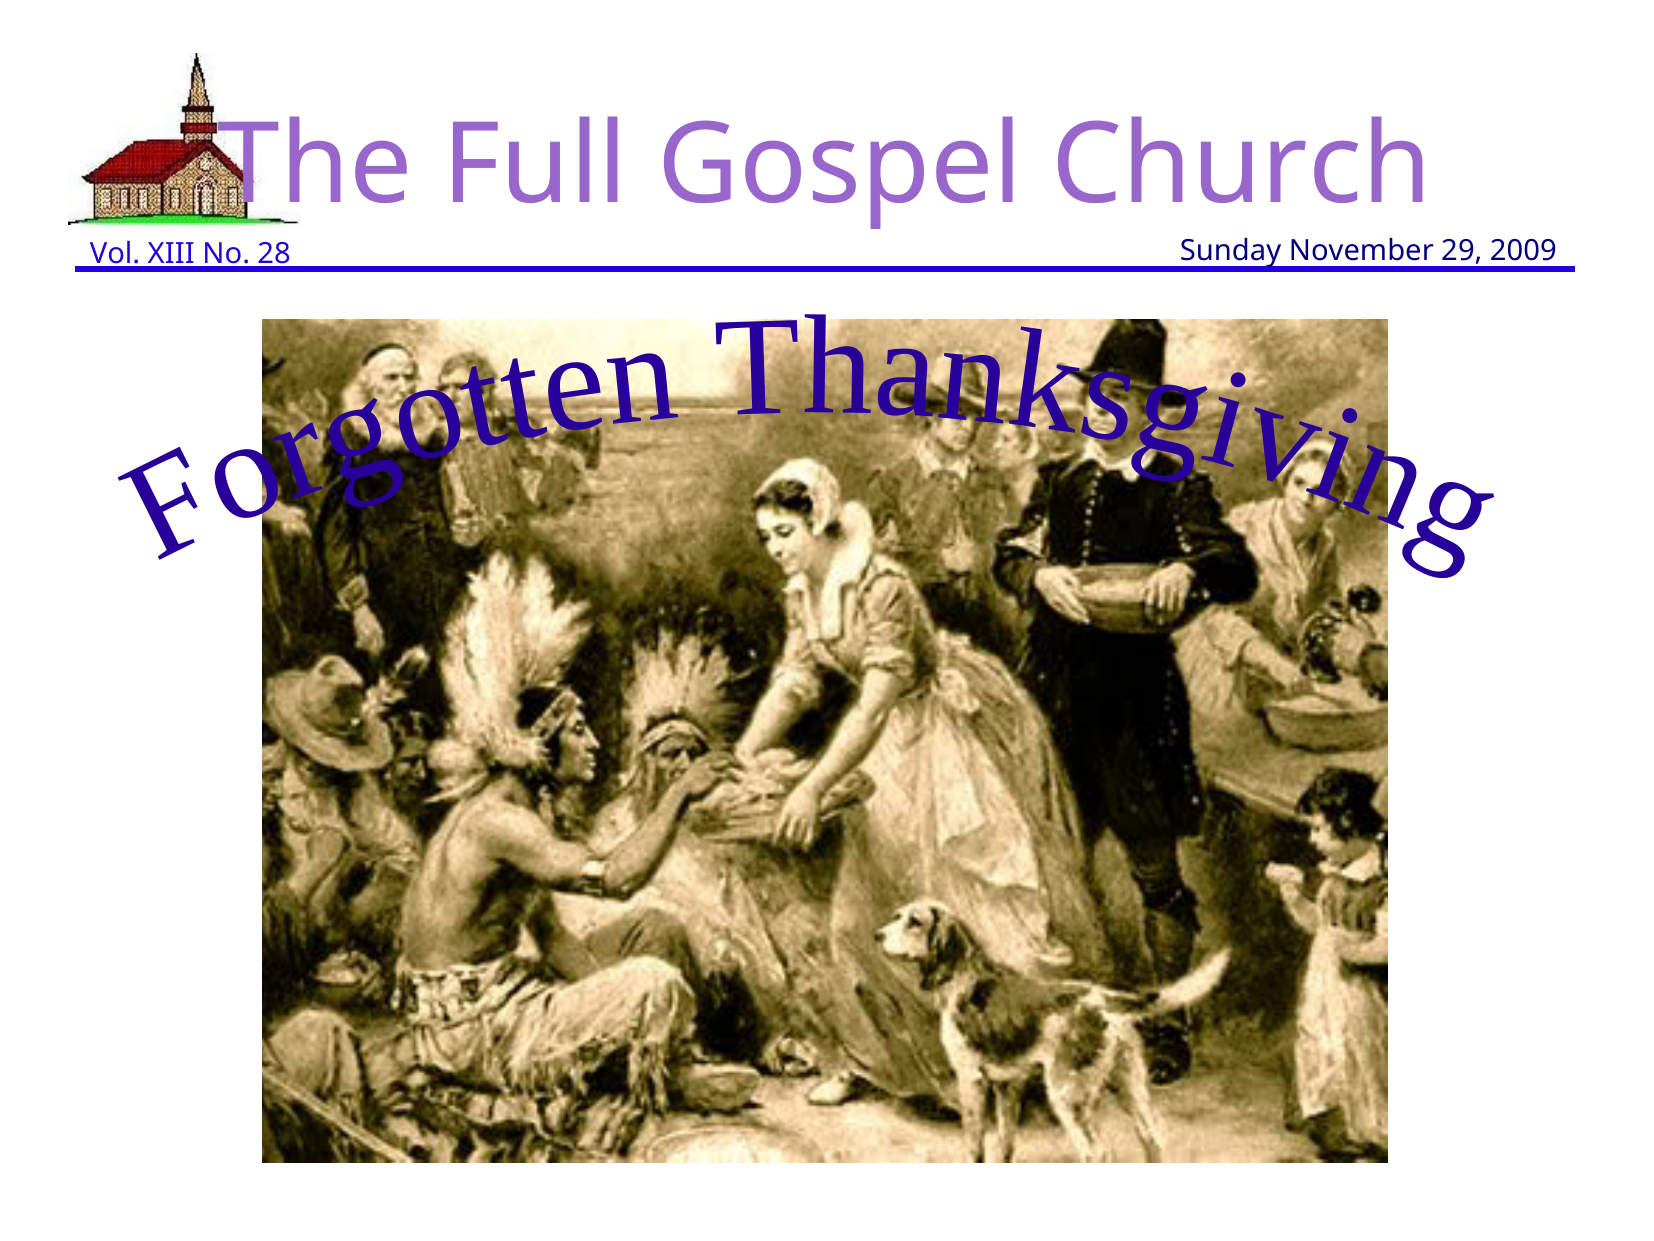

The Full Gospel Church
Sunday November 29, 2009
Vol. XIII No. 28
Forgotten Thanksgiving